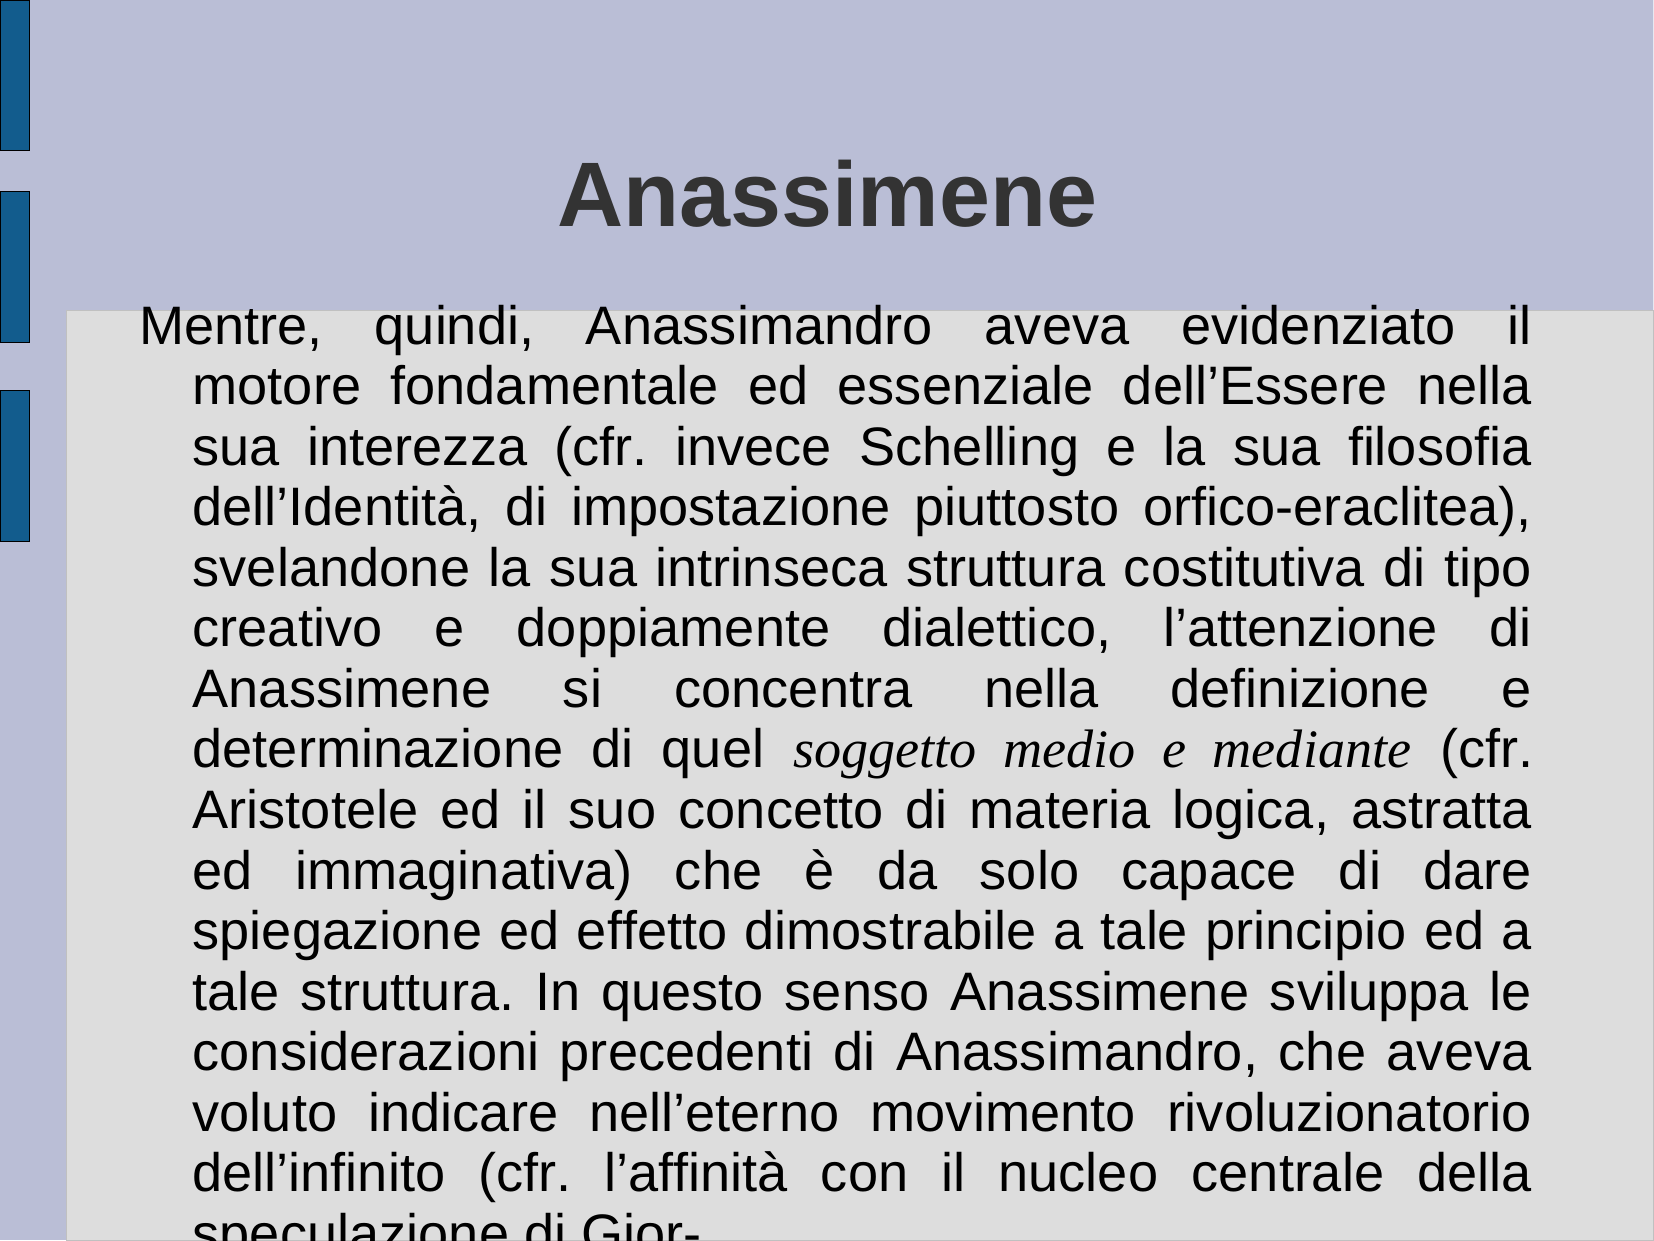

# Anassimene
Mentre, quindi, Anassimandro aveva evidenziato il motore fondamentale ed essenziale dell’Essere nella sua interezza (cfr. invece Schelling e la sua filosofia dell’Identità, di impostazione piuttosto orfico-eraclitea), svelandone la sua intrinseca struttura costitutiva di tipo creativo e doppiamente dialettico, l’attenzione di Anassimene si concentra nella definizione e determinazione di quel soggetto medio e mediante (cfr. Aristotele ed il suo concetto di materia logica, astratta ed immaginativa) che è da solo capace di dare spiegazione ed effetto dimostrabile a tale principio ed a tale struttura. In questo senso Anassimene sviluppa le considerazioni precedenti di Anassimandro, che aveva voluto indicare nell’eterno movimento rivoluzionatorio dell’infinito (cfr. l’affinità con il nucleo centrale della speculazione di Gior-